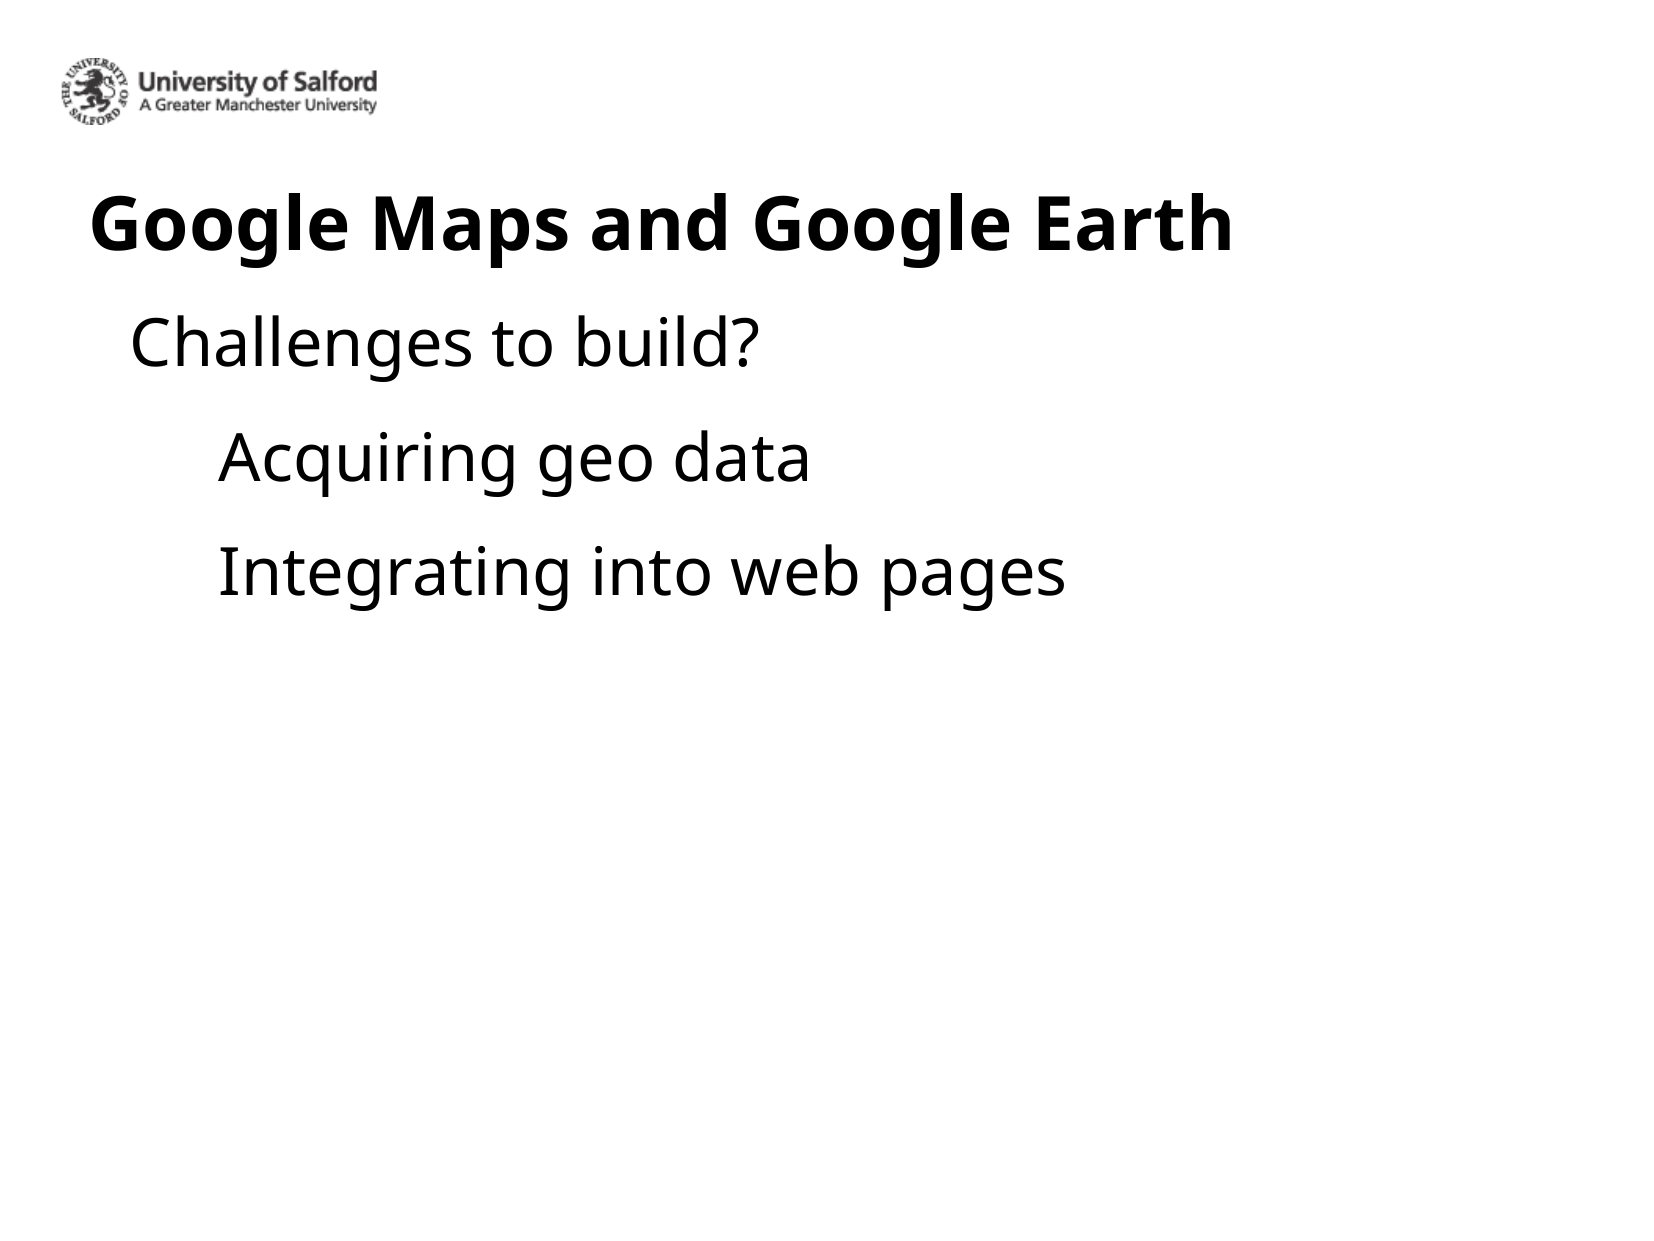

# Google Maps and Google Earth
Challenges to build?
Acquiring geo data
Integrating into web pages